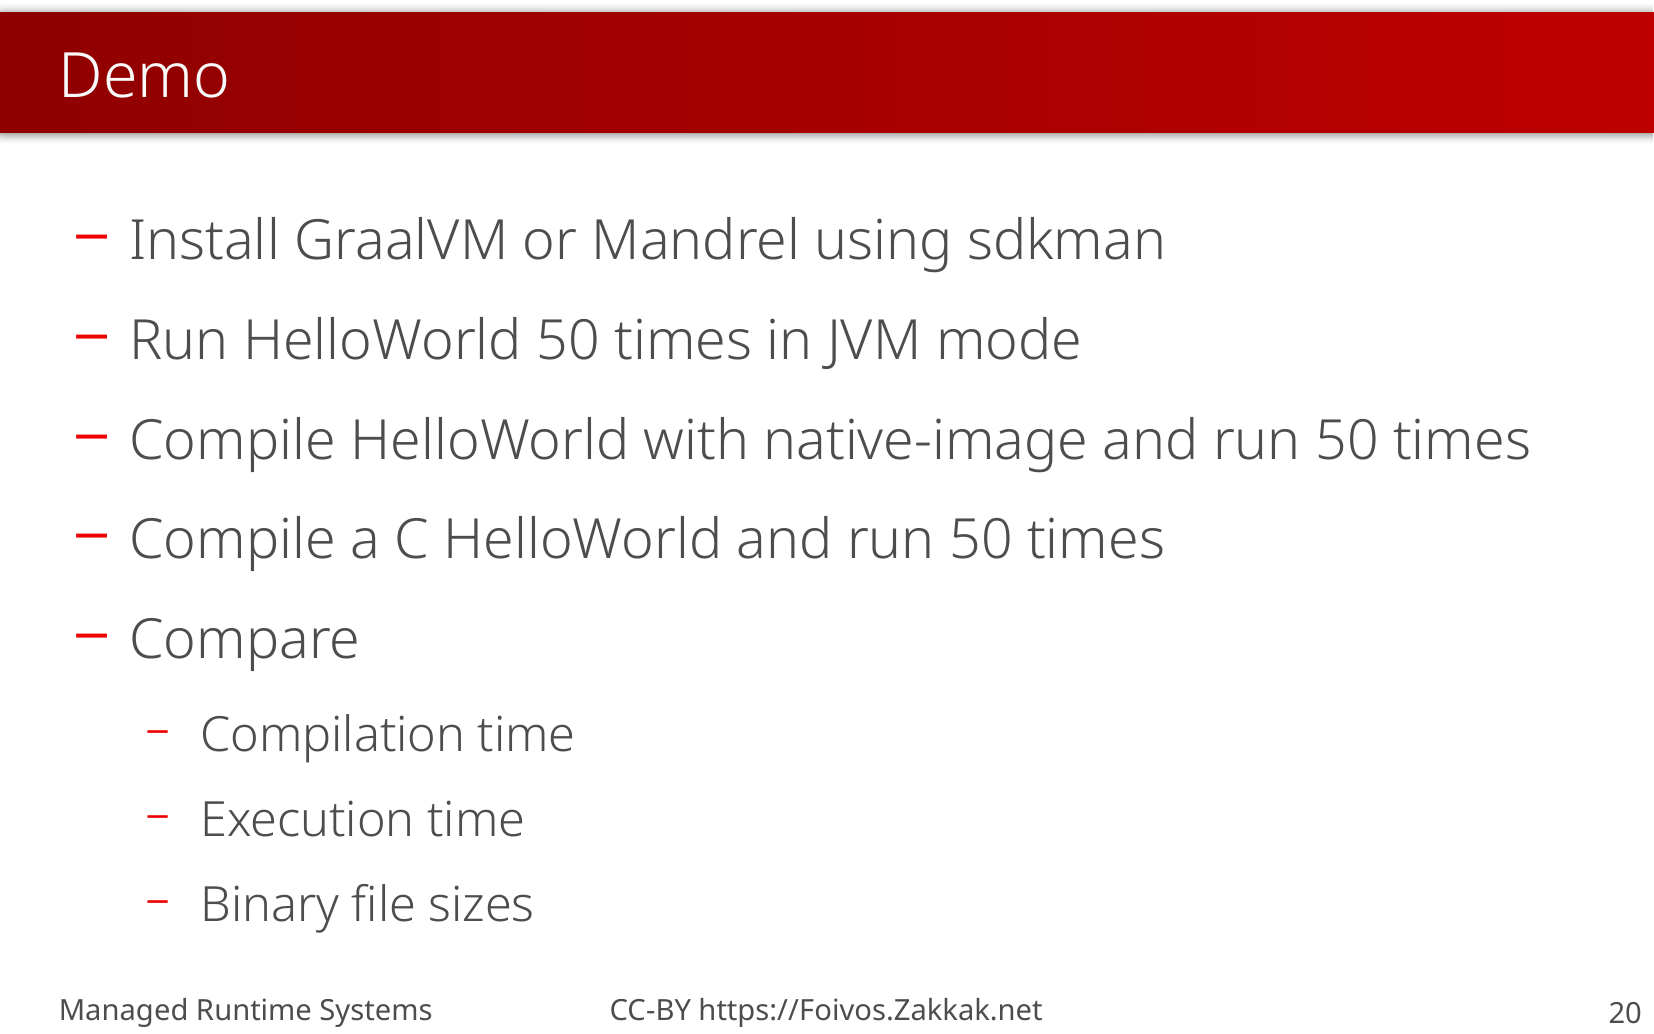

# Demo
Install GraalVM or Mandrel using sdkman
Run HelloWorld 50 times in JVM mode
Compile HelloWorld with native-image and run 50 times
Compile a C HelloWorld and run 50 times
Compare
Compilation time
Execution time
Binary file sizes
Managed Runtime Systems
CC-BY https://Foivos.Zakkak.net
20